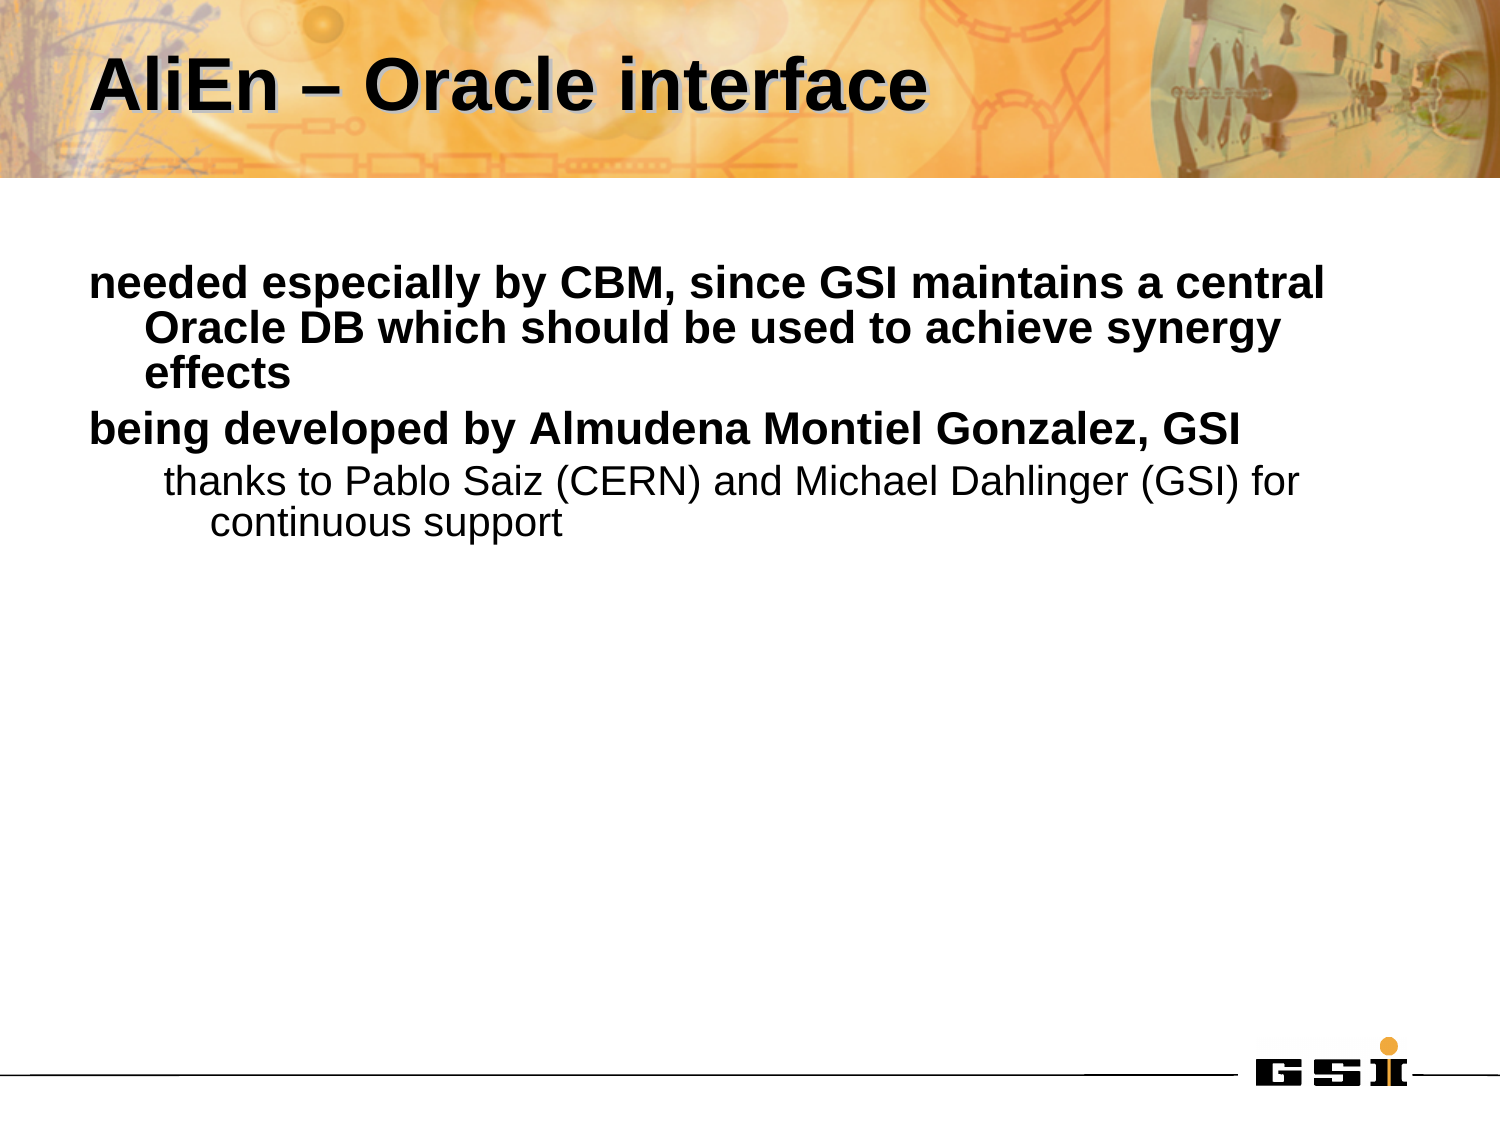

# AliEn – Oracle interface
needed especially by CBM, since GSI maintains a central Oracle DB which should be used to achieve synergy effects
being developed by Almudena Montiel Gonzalez, GSI
thanks to Pablo Saiz (CERN) and Michael Dahlinger (GSI) for continuous support